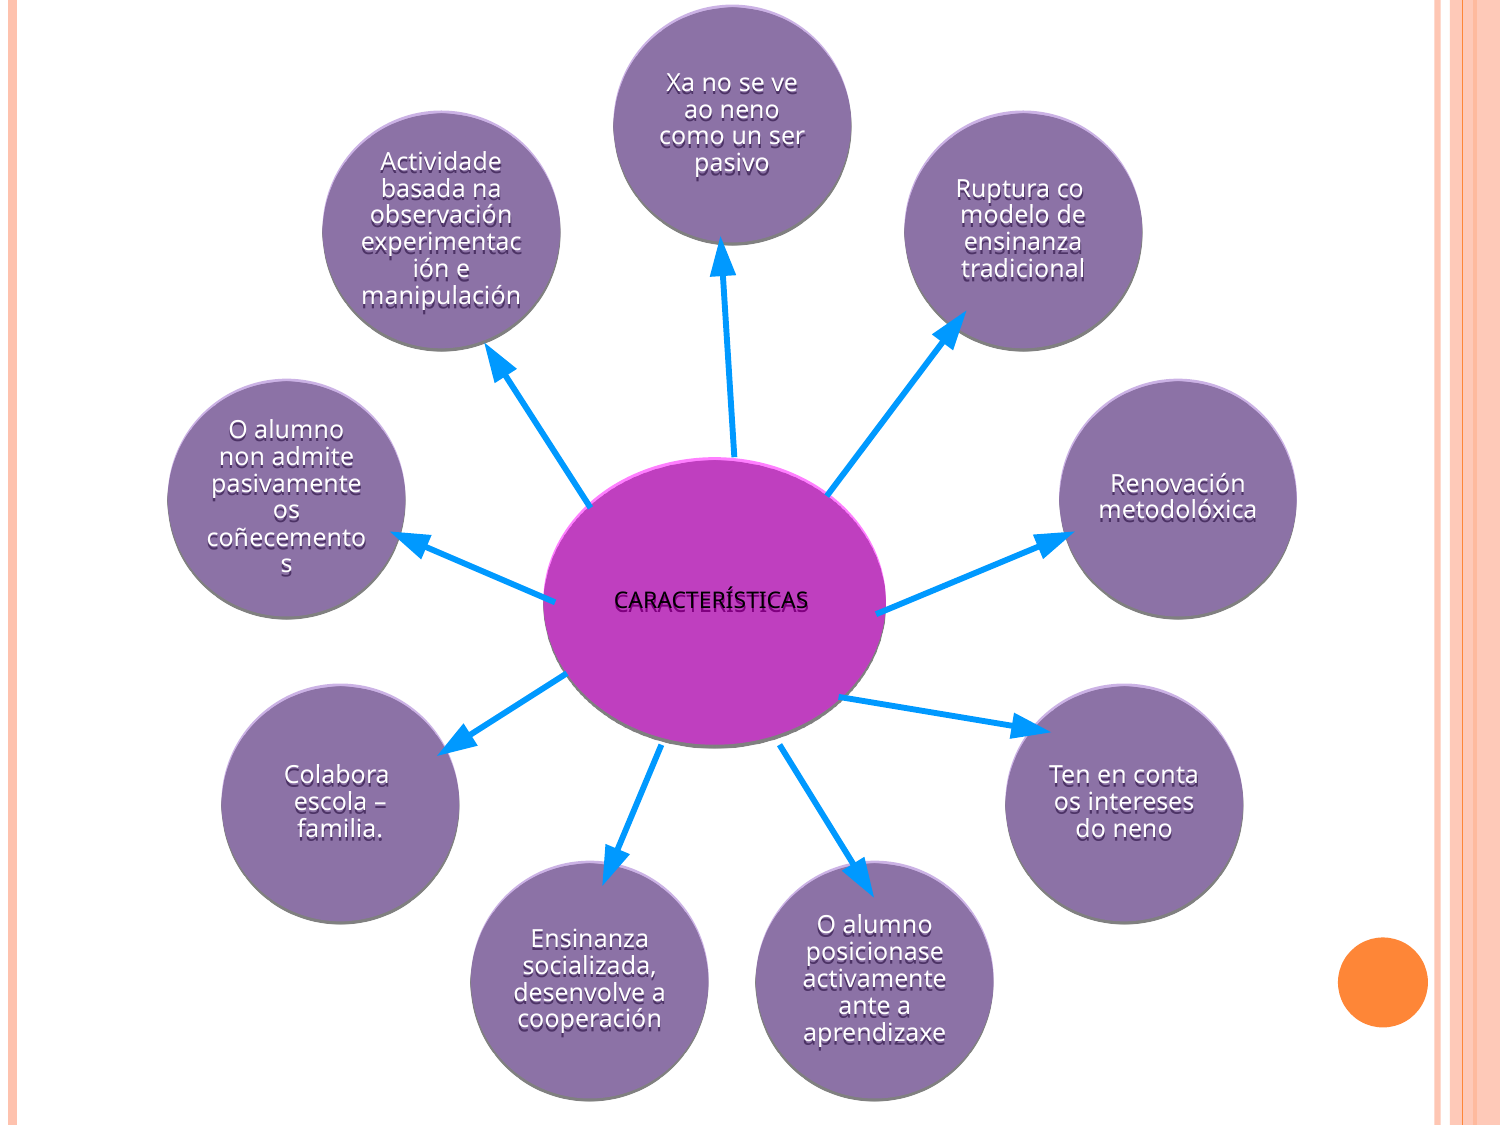

Xa no se ve ao neno como un ser pasivo
Actividade basada na observación experimentación e manipulación
Ruptura co modelo de ensinanza tradicional
O alumno non admite pasivamente os coñecementos
Renovación metodolóxica
CARACTERÍSTICAS
Colabora escola – familia.
Ten en conta os intereses do neno
Ensinanza socializada, desenvolve a cooperación
O alumno posicionase activamente ante a aprendizaxe